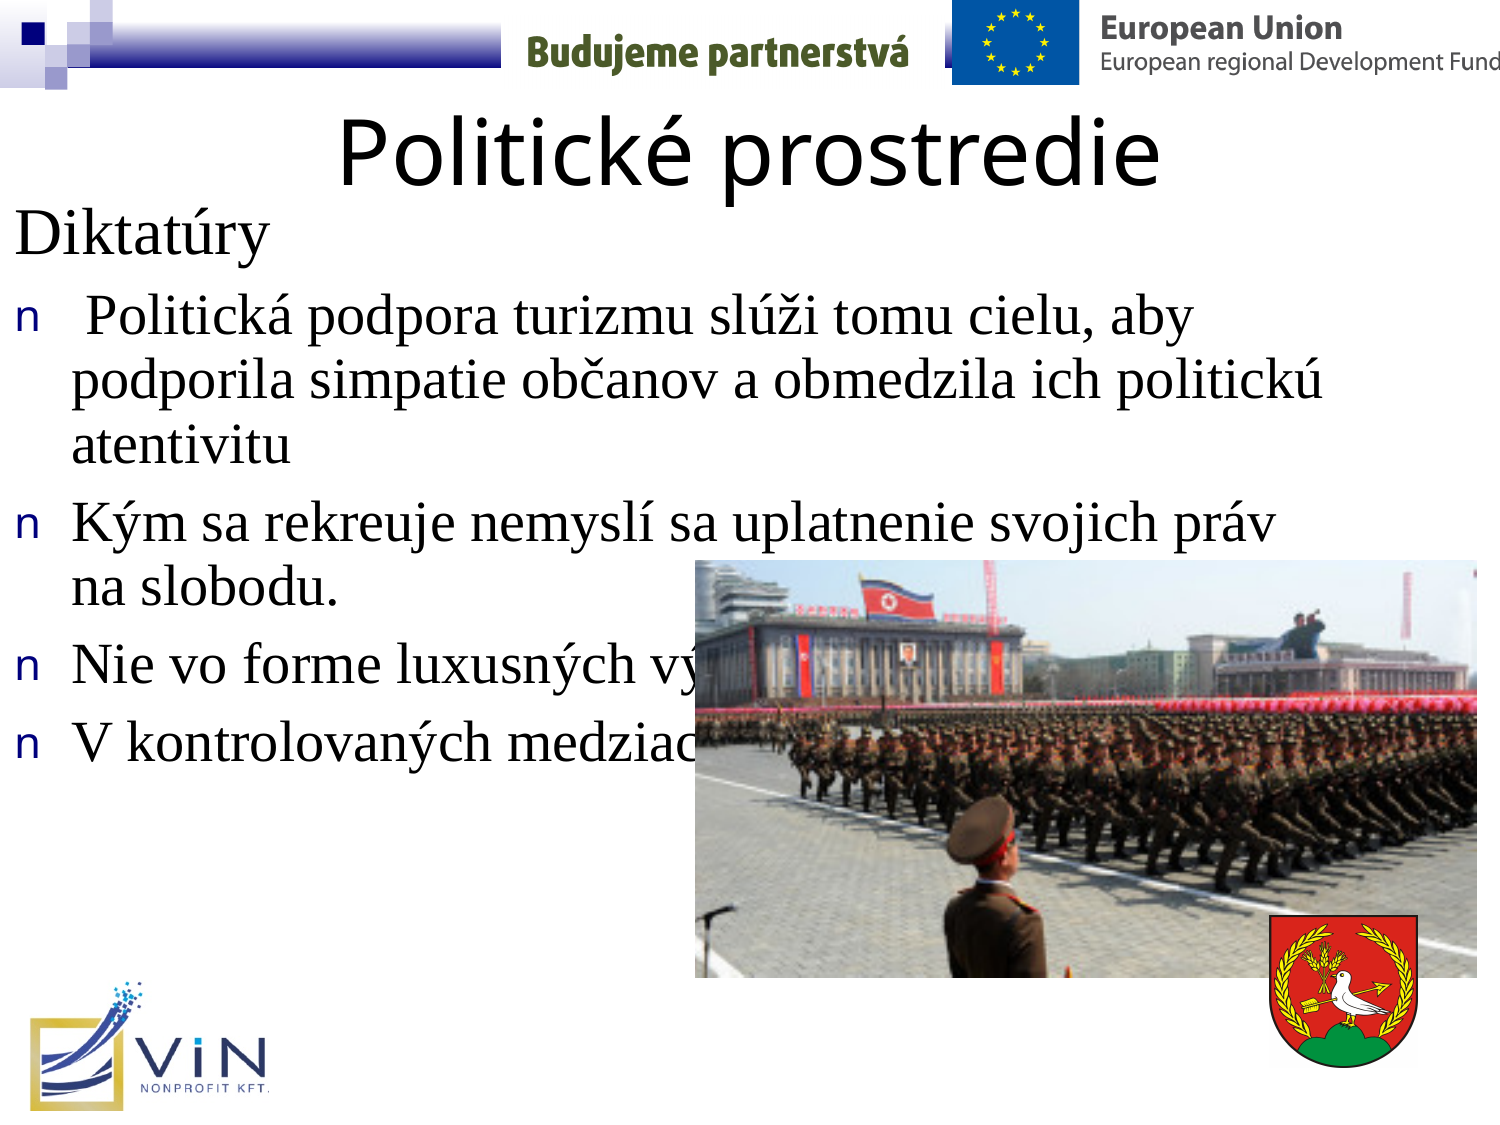

Politické prostredie
# Diktatúry
 Politická podpora turizmu slúži tomu cielu, aby podporila simpatie občanov a obmedzila ich politickú atentivitu
Kým sa rekreuje nemyslí sa uplatnenie svojich práv na slobodu.
Nie vo forme luxusných výletov;
V kontrolovaných medziach.